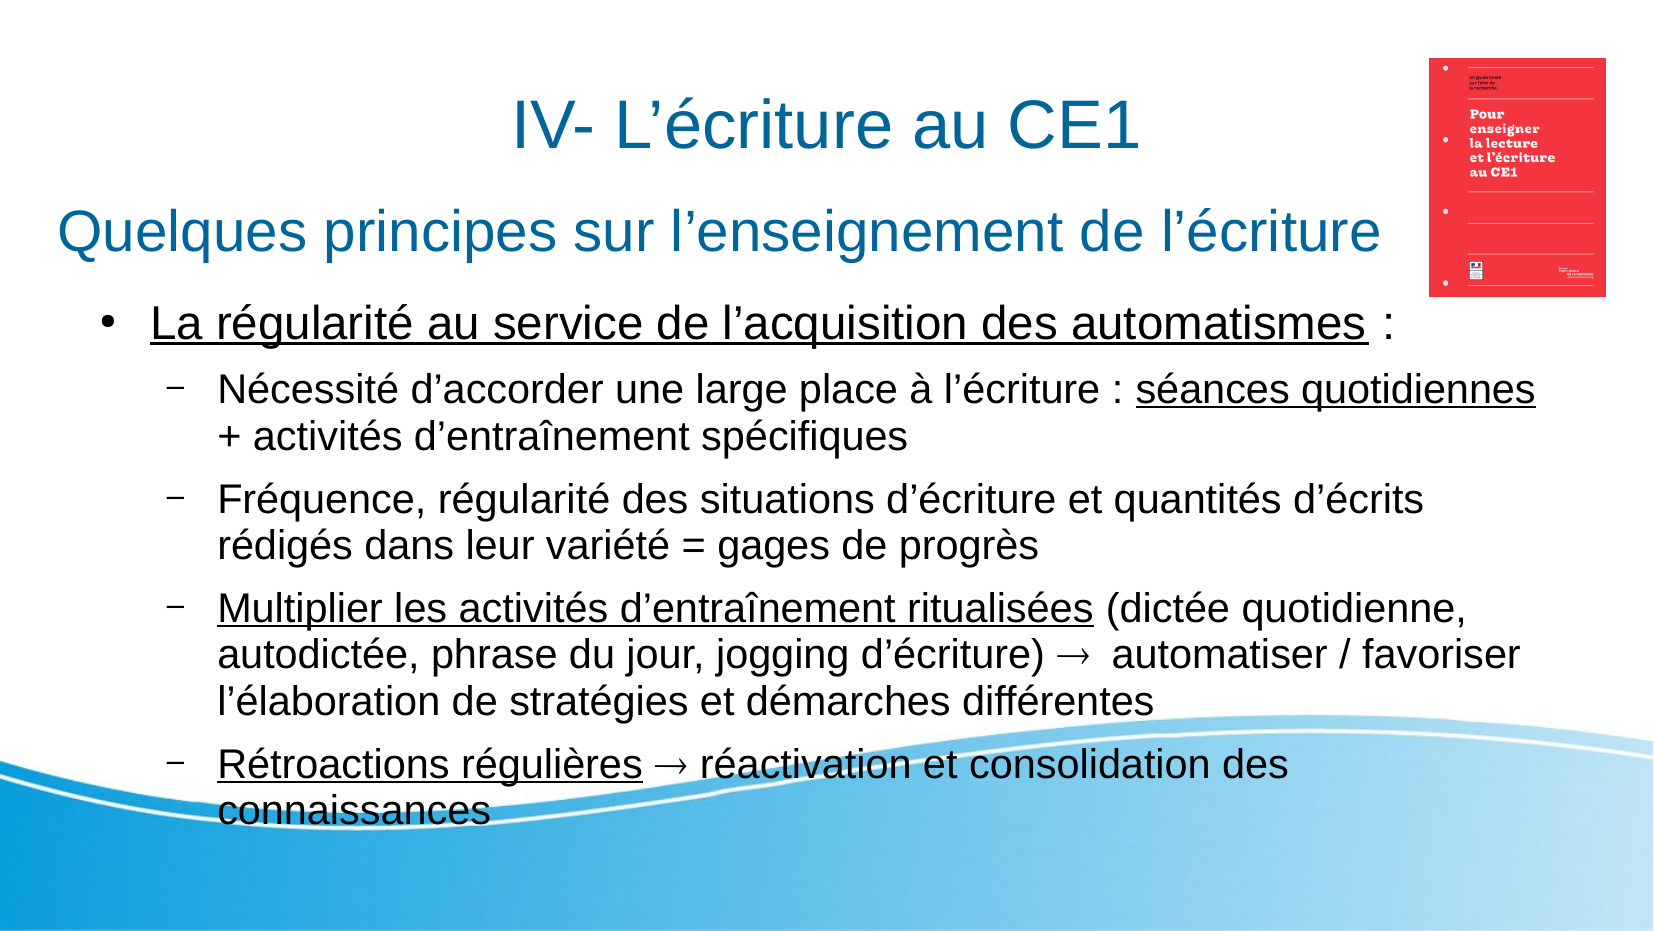

# IV- L’écriture au CE1
Quelques principes sur l’enseignement de l’écriture
La régularité au service de l’acquisition des automatismes :
Nécessité d’accorder une large place à l’écriture : séances quotidiennes + activités d’entraînement spécifiques
Fréquence, régularité des situations d’écriture et quantités d’écrits rédigés dans leur variété = gages de progrès
Multiplier les activités d’entraînement ritualisées (dictée quotidienne, autodictée, phrase du jour, jogging d’écriture)  automatiser / favoriser l’élaboration de stratégies et démarches différentes
Rétroactions régulières  réactivation et consolidation des connaissances